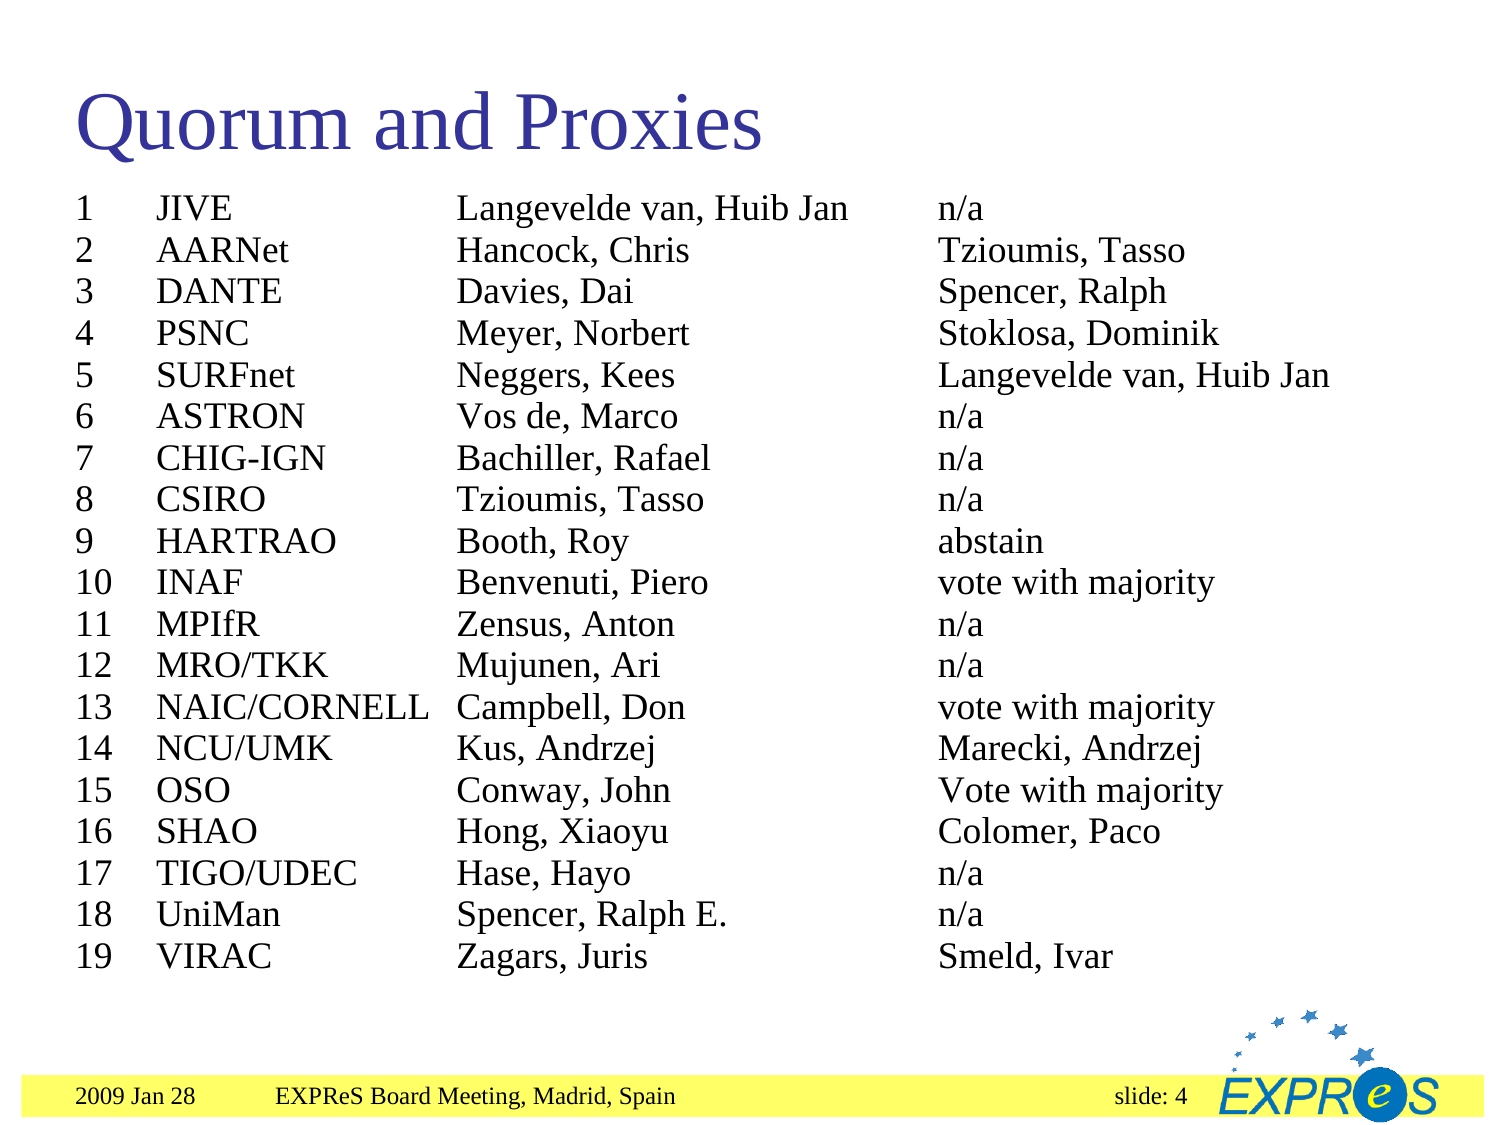

# Quorum and Proxies
1 	JIVE 	Langevelde van, Huib Jan 	n/a
2 	AARNet 	Hancock, Chris 	Tzioumis, Tasso
3 	DANTE 	Davies, Dai 	Spencer, Ralph
4 	PSNC 	Meyer, Norbert 	Stoklosa, Dominik
5 	SURFnet 	Neggers, Kees 	Langevelde van, Huib Jan
6 	ASTRON 	Vos de, Marco 	n/a
7 	CHIG-IGN 	Bachiller, Rafael 	n/a
8 	CSIRO 	Tzioumis, Tasso 	n/a
9 	HARTRAO 	Booth, Roy 	abstain
10 	INAF 	Benvenuti, Piero 	vote with majority
11 	MPIfR 	Zensus, Anton 	n/a
12 	MRO/TKK 	Mujunen, Ari 	n/a
13 	NAIC/CORNELL	Campbell, Don 	vote with majority
14 	NCU/UMK 	Kus, Andrzej 	Marecki, Andrzej
15 	OSO 	Conway, John 	Vote with majority
16 	SHAO 	Hong, Xiaoyu 	Colomer, Paco
17 	TIGO/UDEC 	Hase, Hayo 	n/a
18 	UniMan 	Spencer, Ralph E. 	n/a
19 	VIRAC 	Zagars, Juris 	Smeld, Ivar
2009 Jan 28
EXPReS Board Meeting, Madrid, Spain
4